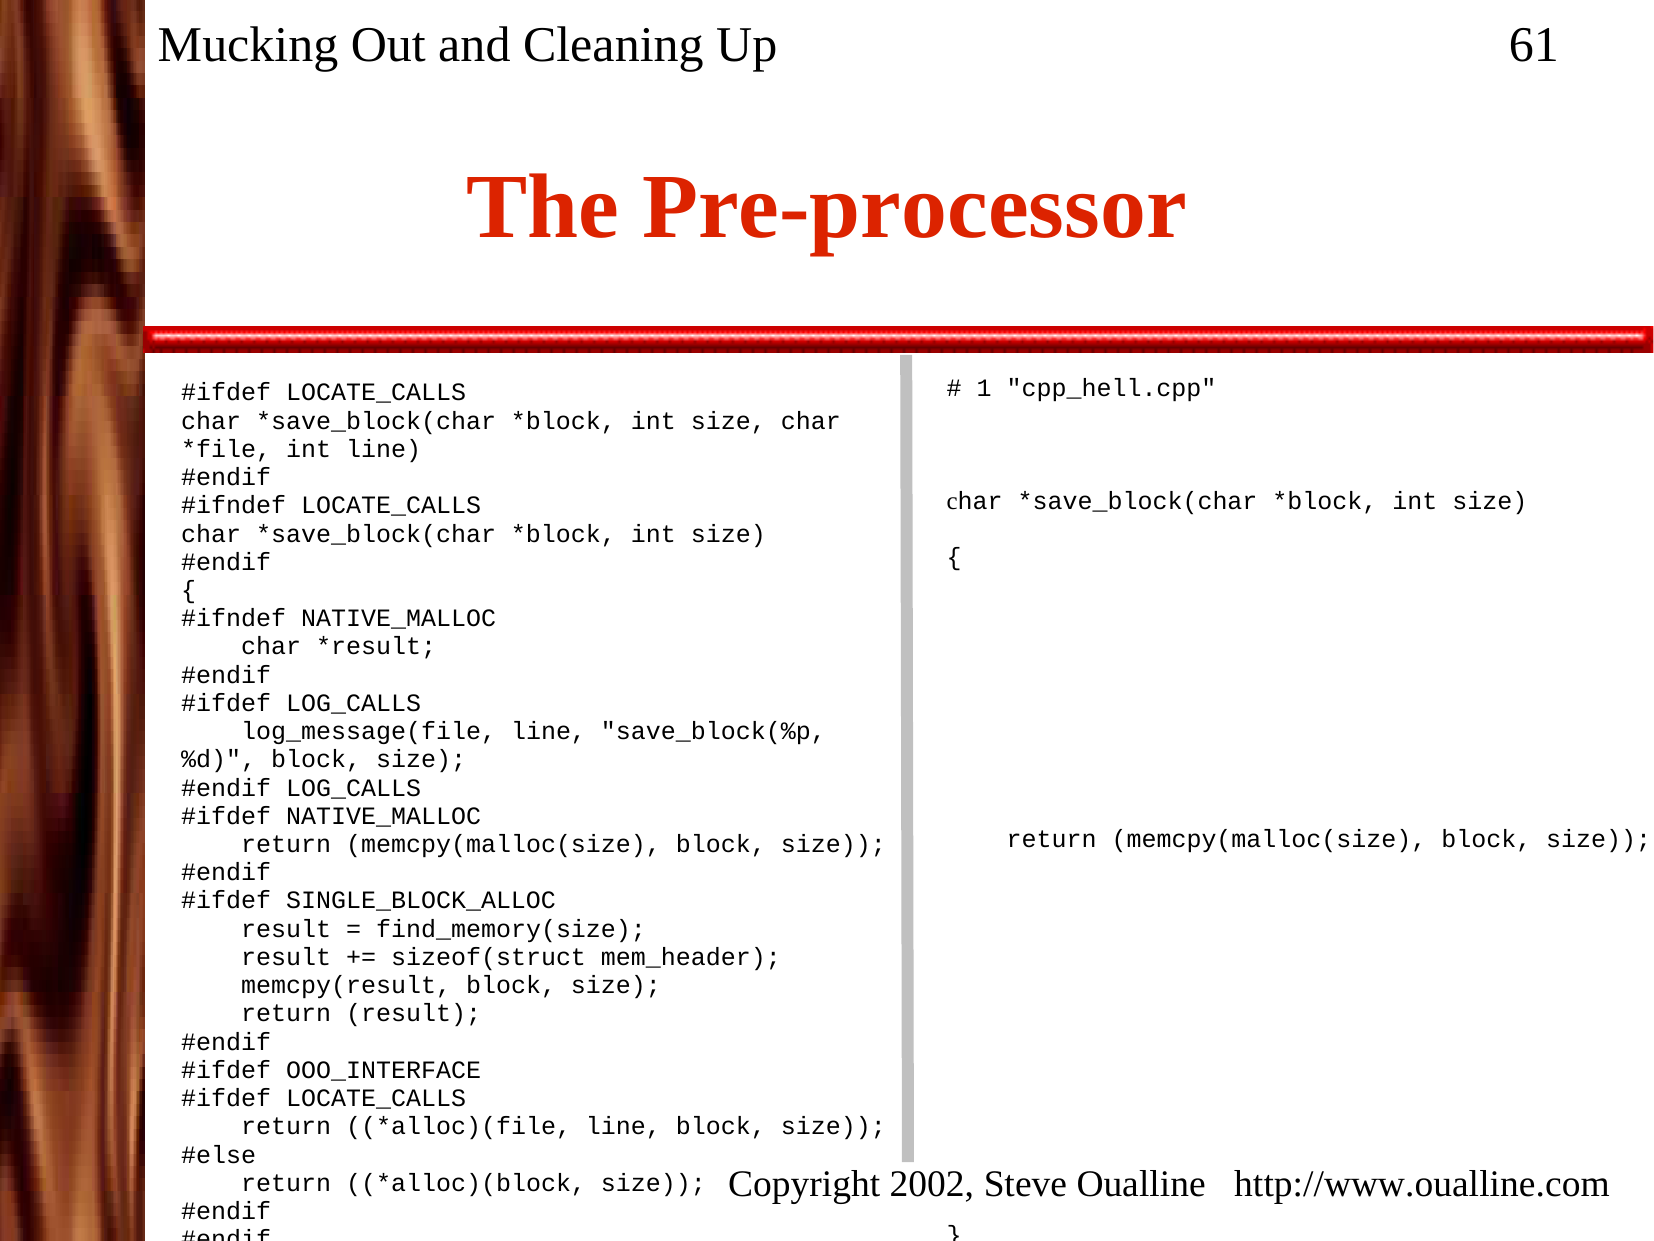

# The Pre-processor
# 1 "cpp_hell.cpp"
char *save_block(char *block, int size)
{
 return (memcpy(malloc(size), block, size));
}
#ifdef LOCATE_CALLS
char *save_block(char *block, int size, char *file, int line)
#endif
#ifndef LOCATE_CALLS
char *save_block(char *block, int size)
#endif
{
#ifndef NATIVE_MALLOC
 char *result;
#endif
#ifdef LOG_CALLS
 log_message(file, line, "save_block(%p, %d)", block, size);
#endif LOG_CALLS
#ifdef NATIVE_MALLOC
 return (memcpy(malloc(size), block, size));
#endif
#ifdef SINGLE_BLOCK_ALLOC
 result = find_memory(size);
 result += sizeof(struct mem_header);
 memcpy(result, block, size);
 return (result);
#endif
#ifdef OOO_INTERFACE
#ifdef LOCATE_CALLS
 return ((*alloc)(file, line, block, size));
#else
 return ((*alloc)(block, size));
#endif
#endif
}